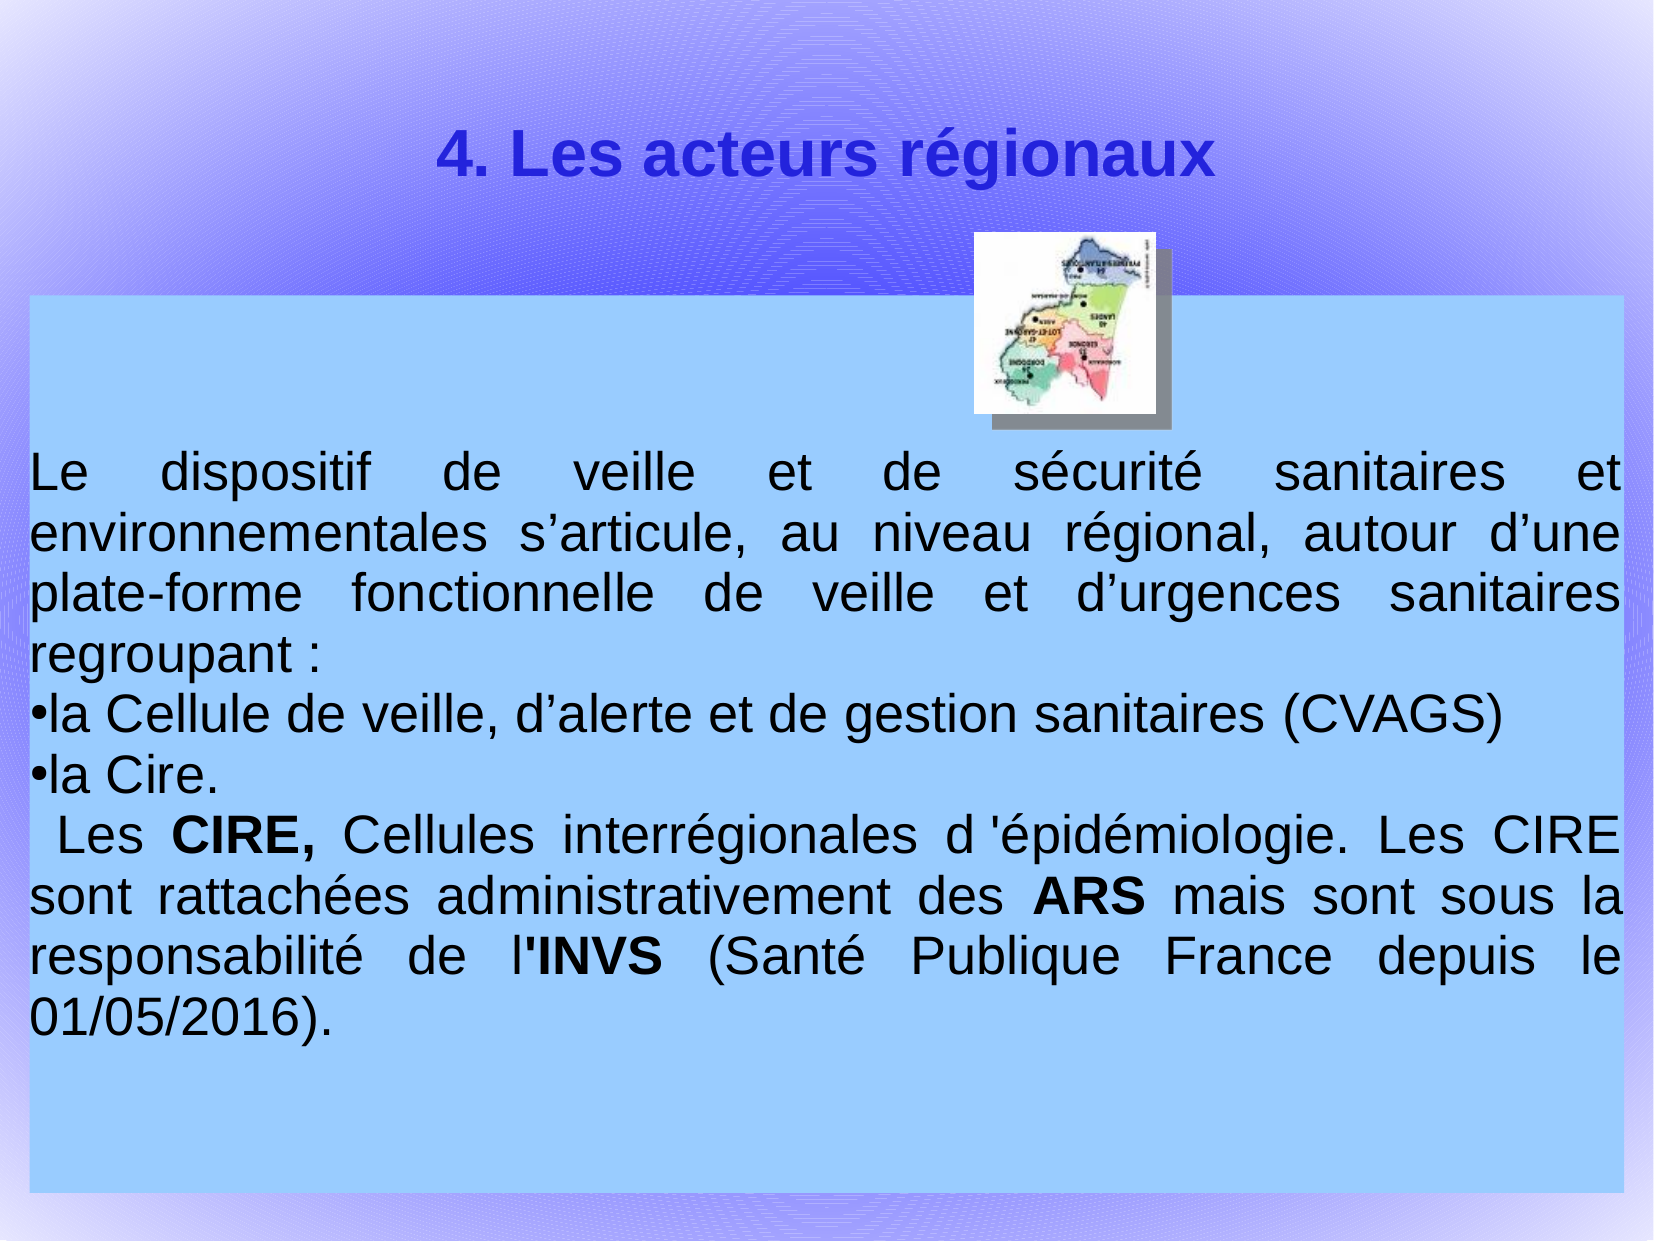

# 4. Les acteurs régionaux
Le dispositif de veille et de sécurité sanitaires et environnementales s’articule, au niveau régional, autour d’une plate-forme fonctionnelle de veille et d’urgences sanitaires regroupant :
la Cellule de veille, d’alerte et de gestion sanitaires (CVAGS)
la Cire.
 Les CIRE, Cellules interrégionales d 'épidémiologie. Les CIRE sont rattachées administrativement des ARS mais sont sous la responsabilité de l'INVS (Santé Publique France depuis le 01/05/2016).